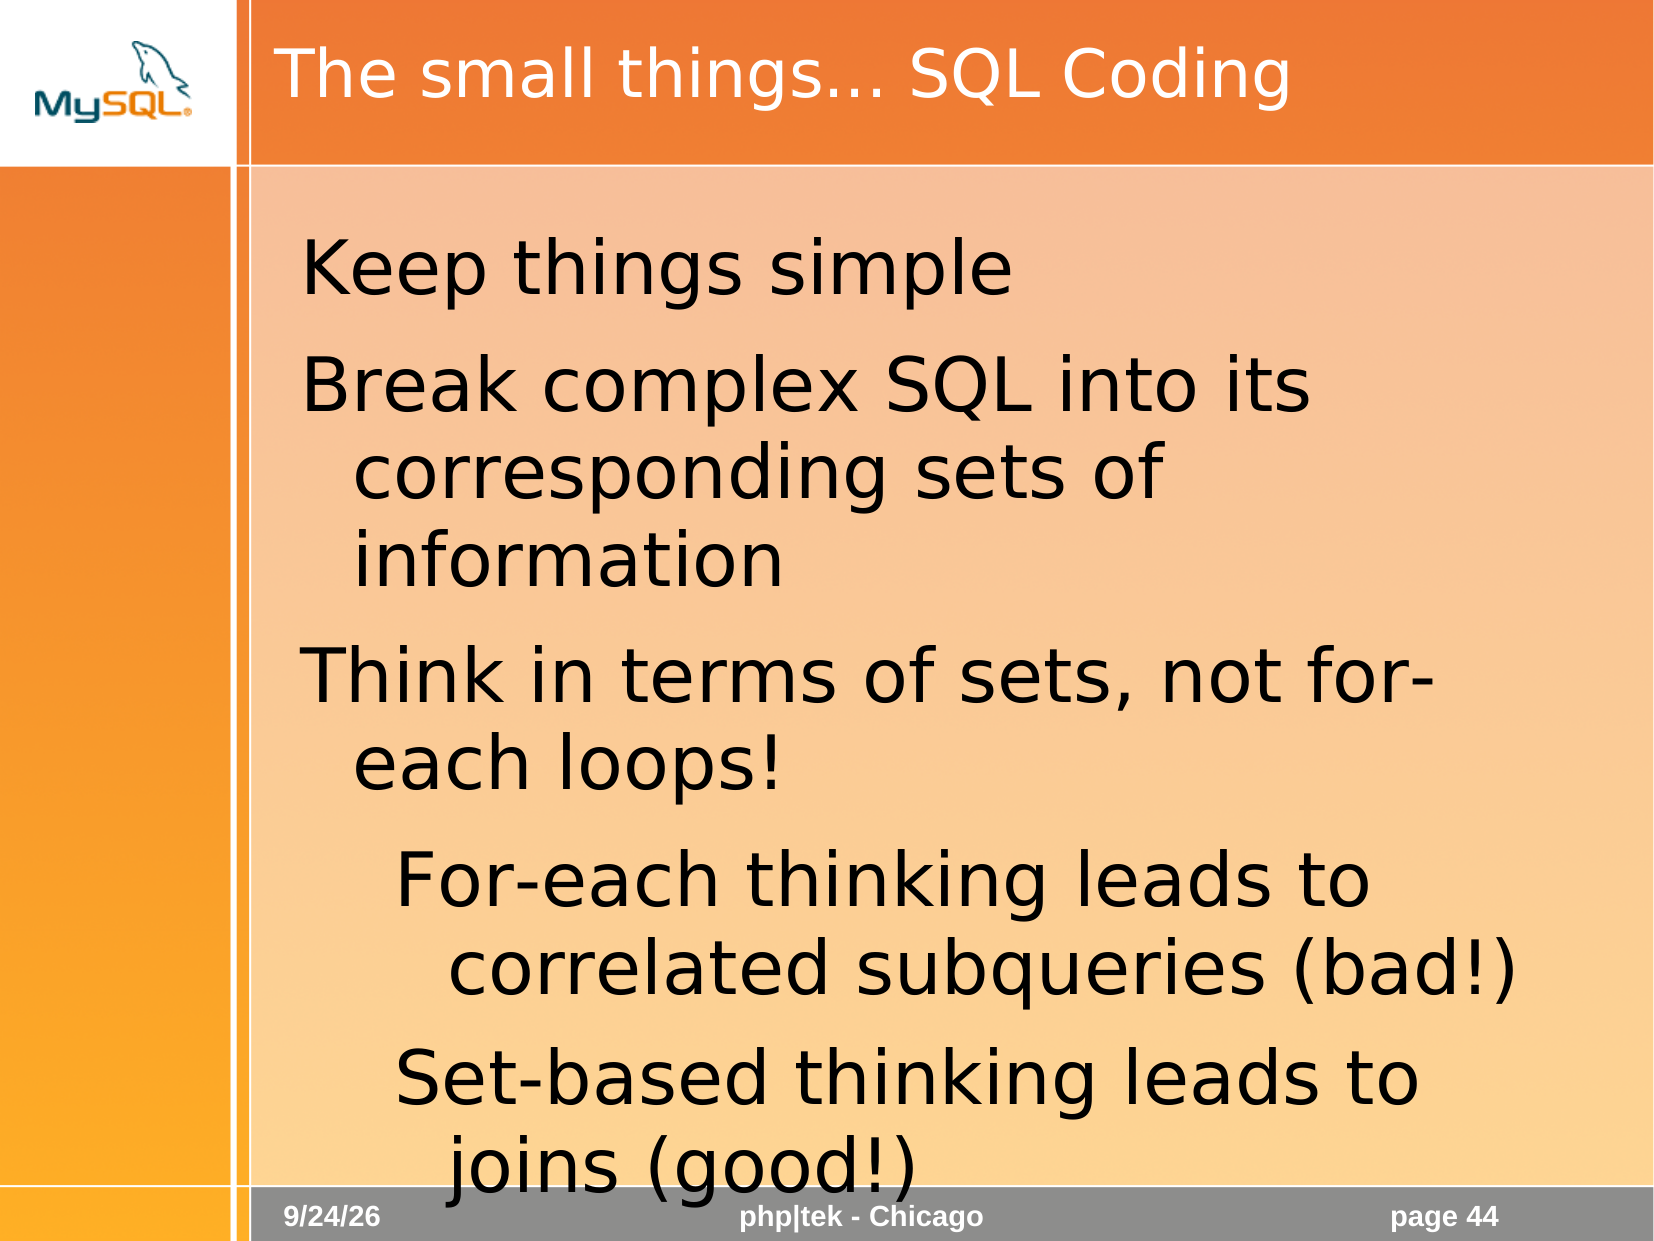

# The small things... SQL Coding
Keep things simple
Break complex SQL into its corresponding sets of information
Think in terms of sets, not for-each loops!
For-each thinking leads to correlated subqueries (bad!)
Set-based thinking leads to joins (good!)